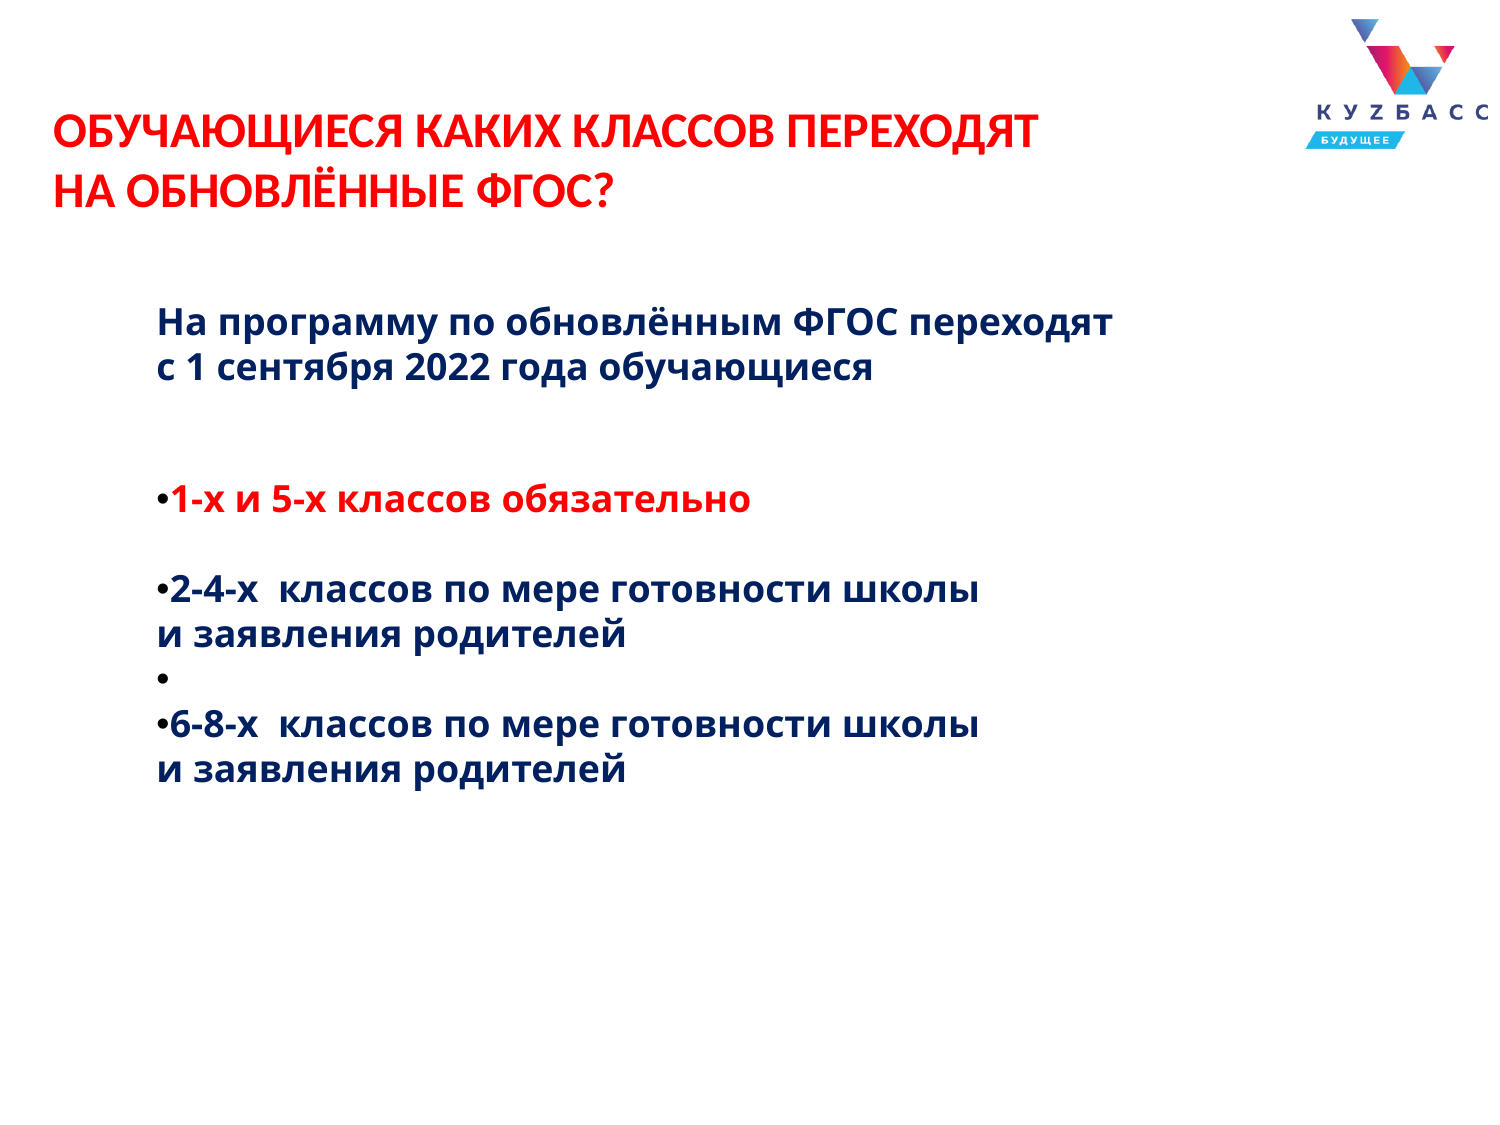

ОБУЧАЮЩИЕСЯ КАКИХ КЛАССОВ ПЕРЕХОДЯТ
НА ОБНОВЛЁННЫЕ ФГОС?
На программу по обновлённым ФГОС переходят
с 1 сентября 2022 года обучающиеся
1-х и 5-х классов обязательно
2-4-х классов по мере готовности школы
и заявления родителей
6-8-х классов по мере готовности школы
и заявления родителей